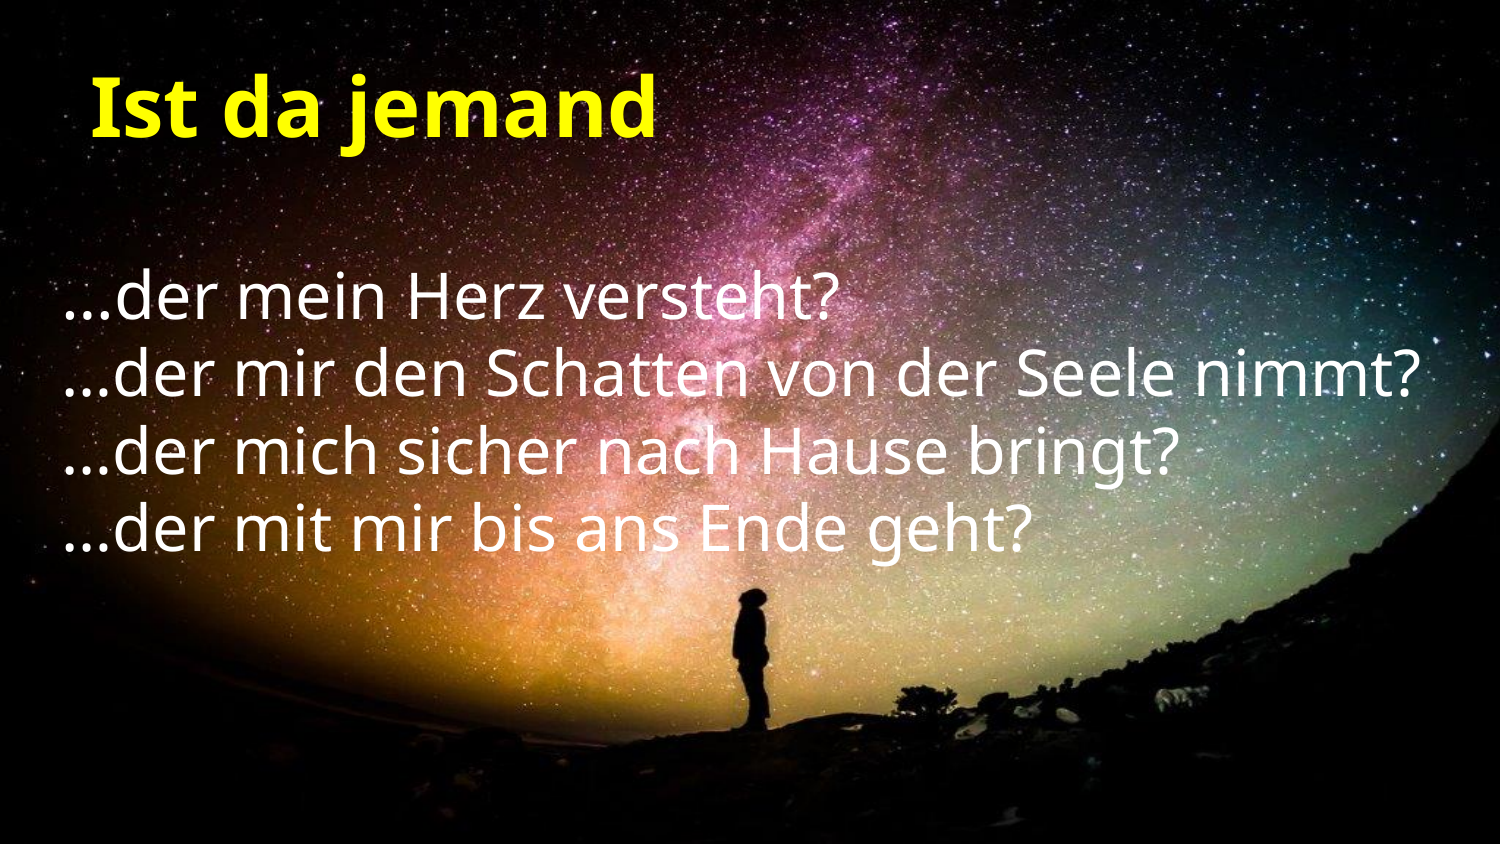

# Ist da jemand
…der mein Herz versteht?
…der mir den Schatten von der Seele nimmt?
…der mich sicher nach Hause bringt?
…der mit mir bis ans Ende geht?